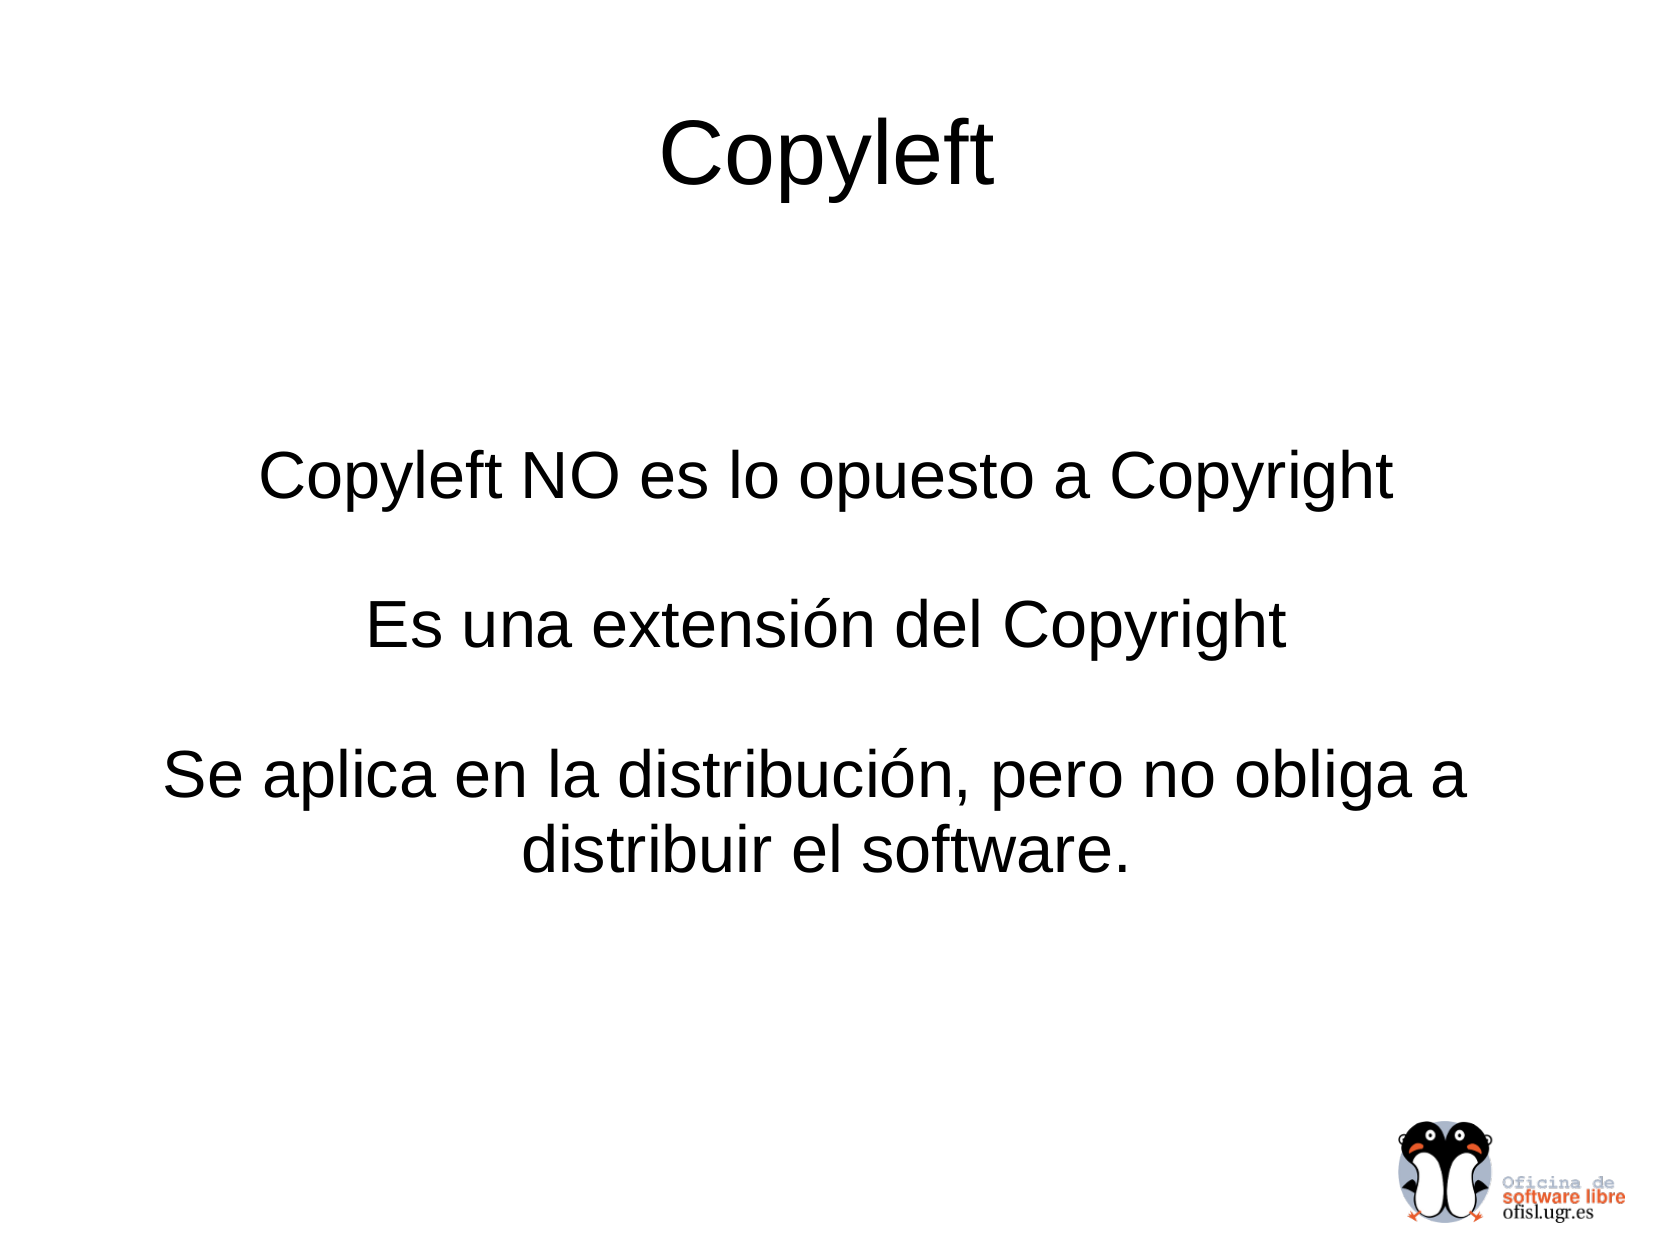

# Copyleft
Copyleft NO es lo opuesto a Copyright
Es una extensión del Copyright
Se aplica en la distribución, pero no obliga a 	distribuir el software.